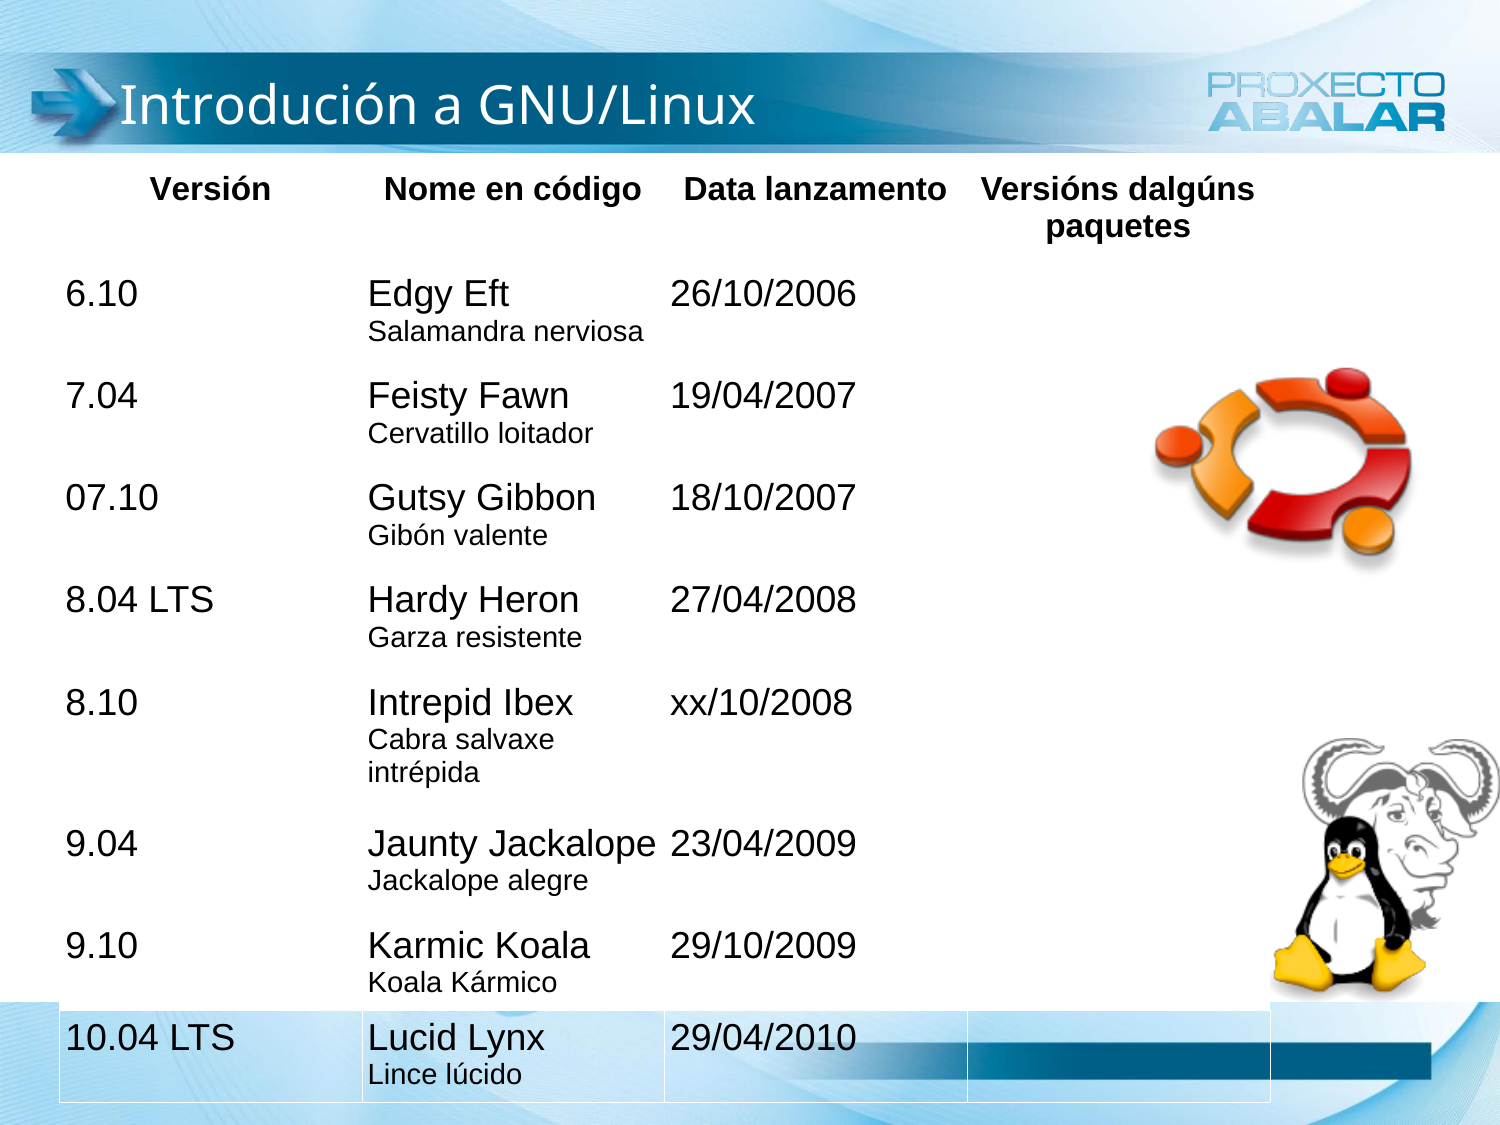

Introdución a GNU/Linux
| Versión | Nome en código | Data lanzamento | Versións dalgúns paquetes |
| --- | --- | --- | --- |
| 6.10 | Edgy Eft Salamandra nerviosa | 26/10/2006 | |
| 7.04 | Feisty Fawn Cervatillo loitador | 19/04/2007 | |
| 07.10 | Gutsy Gibbon Gibón valente | 18/10/2007 | |
| 8.04 LTS | Hardy Heron Garza resistente | 27/04/2008 | |
| 8.10 | Intrepid Ibex Cabra salvaxe intrépida | xx/10/2008 | |
| 9.04 | Jaunty Jackalope Jackalope alegre | 23/04/2009 | |
| 9.10 | Karmic Koala Koala Kármico | 29/10/2009 | |
| 10.04 LTS | Lucid Lynx Lince lúcido | 29/04/2010 | |